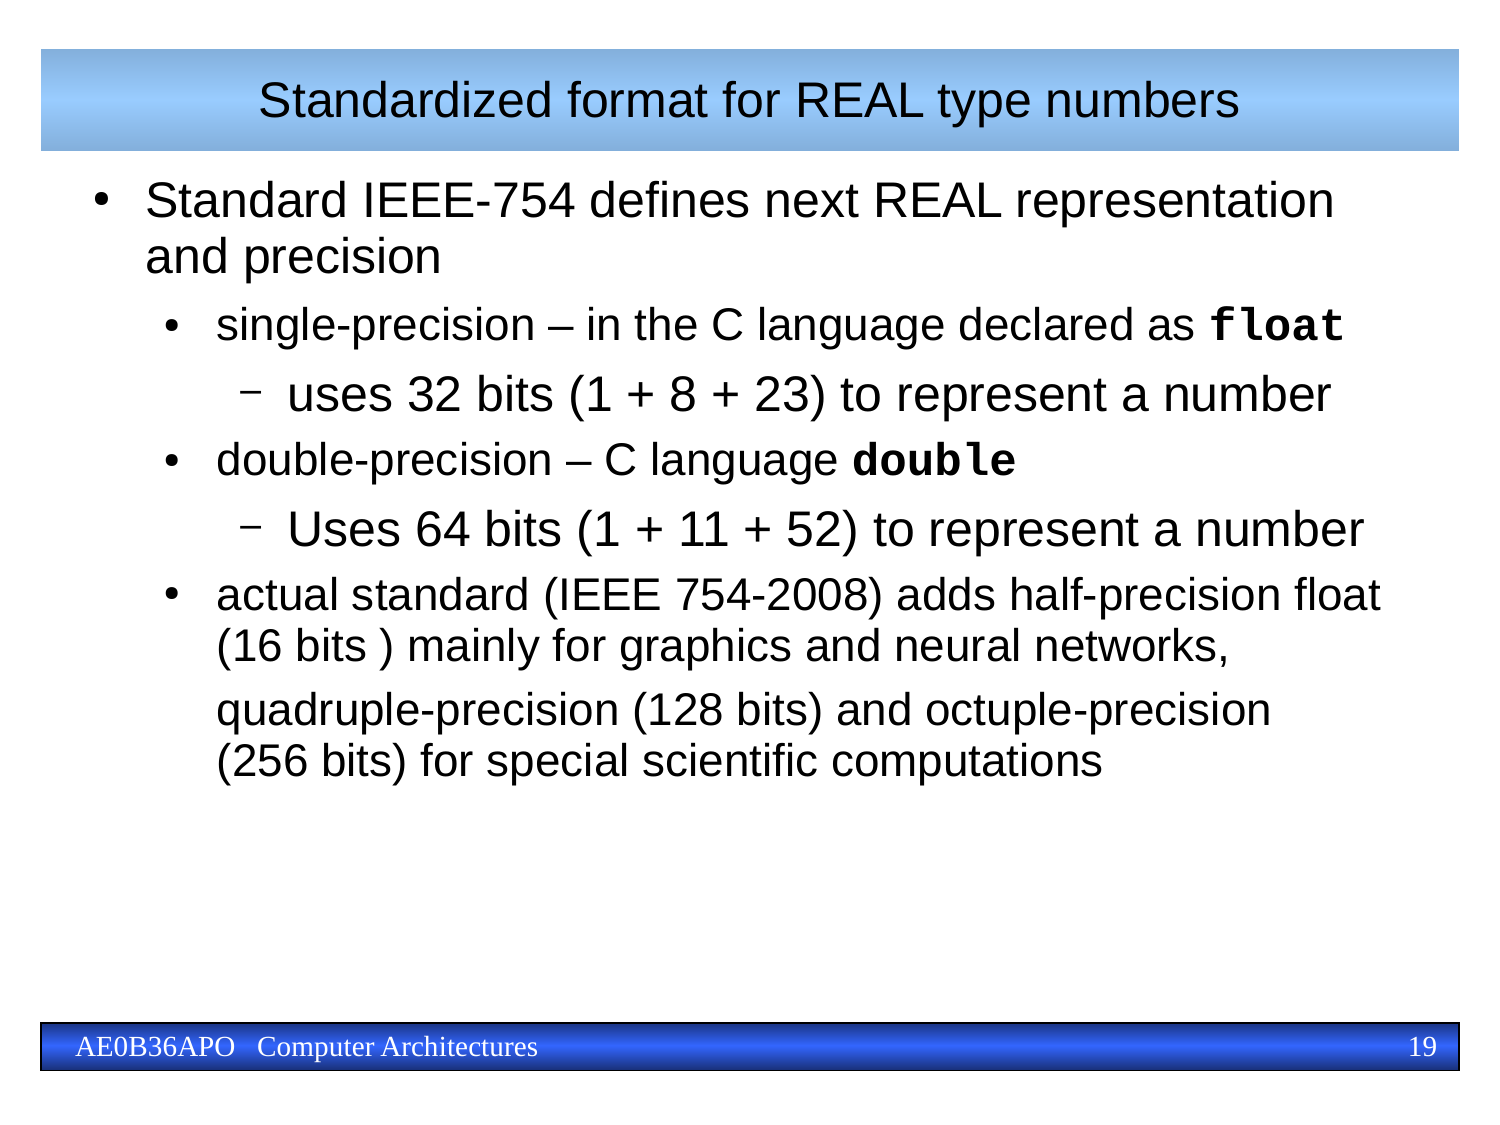

# Standardized format for REAL type numbers
Standard IEEE-754 defines next REAL representation and precision
single-precision – in the C language declared as float
uses 32 bits (1 + 8 + 23) to represent a number
double-precision – C language double
Uses 64 bits (1 + 11 + 52) to represent a number
actual standard (IEEE 754-2008) adds half-precision float (16 bits ) mainly for graphics and neural networks,
quadruple-precision (128 bits) and octuple-precision (256 bits) for special scientific computations
AE0B36APO Computer Architectures
19